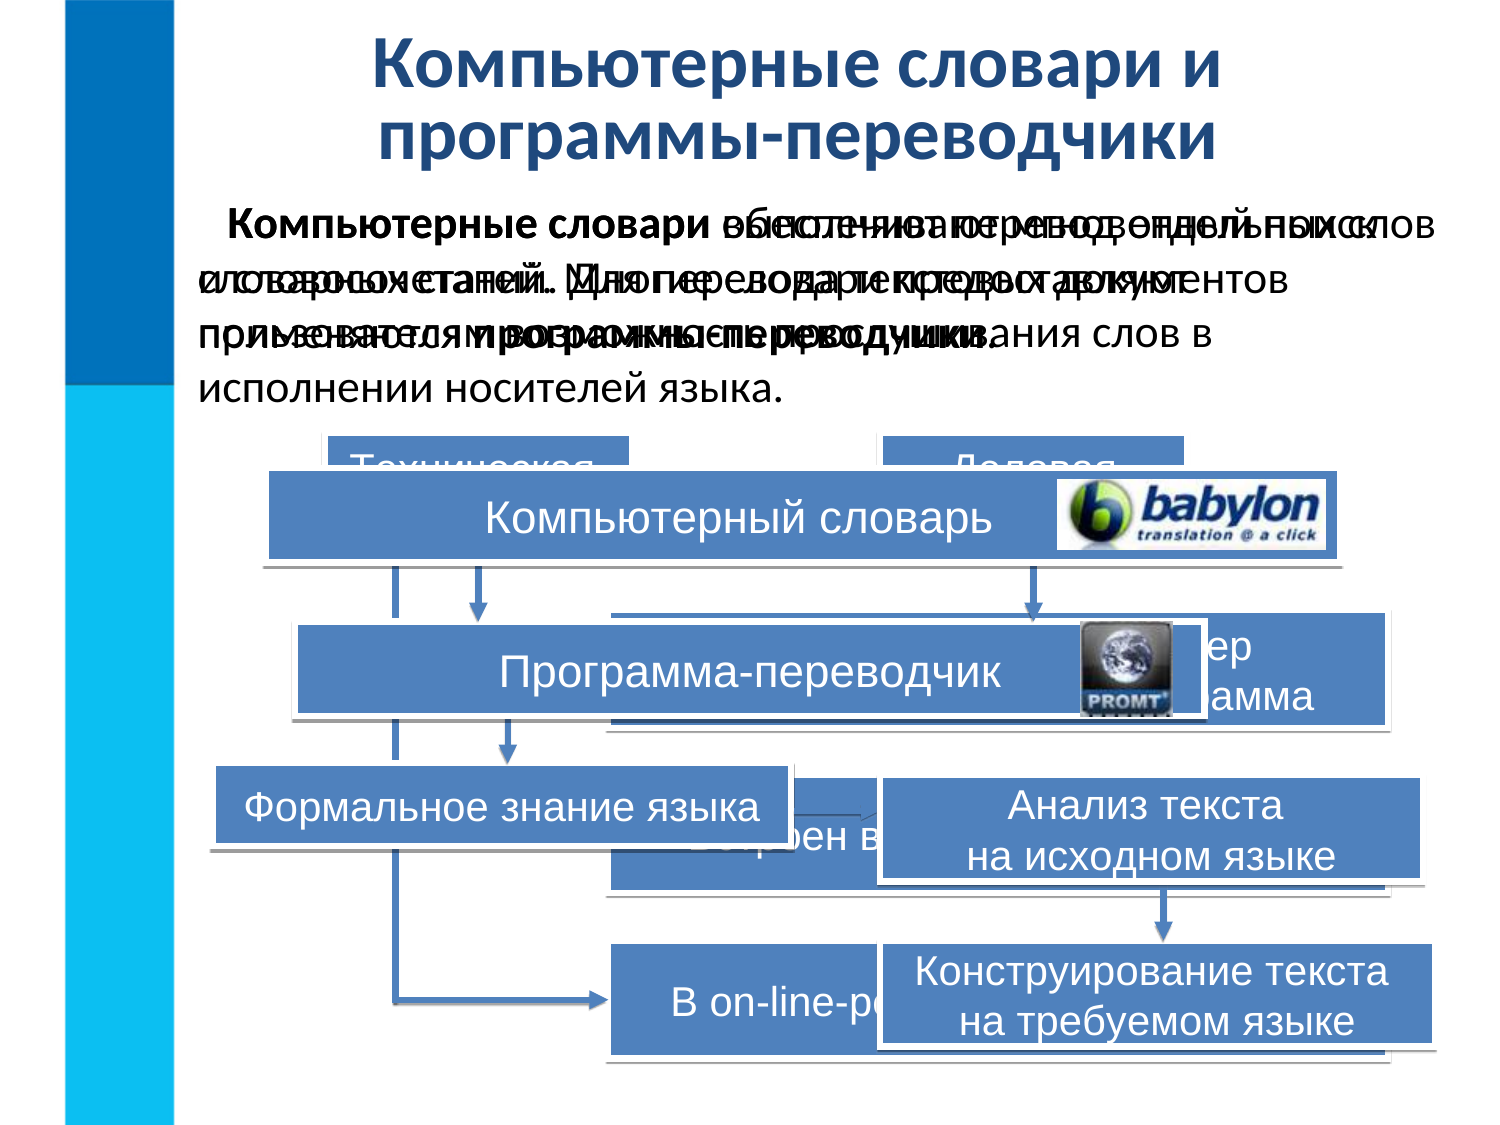

Компьютерные словари и программы-переводчики
Компьютерные словари обеспечивают мгновенный поиск словарных статей. Многие словари предоставляют пользователям возможность прослушивания слов в исполнении носителей языка.
Компьютерные словари выполняют перевод отдельных слов и словосочетаний. Для перевода текстовых документов применяются программы-переводчики.
Техническая
документация
Деловая
переписка
 Компьютерный словарь
Установлен на компьютер
как самостоятельная программа
Программа-переводчик
Формальное знание языка
Анализ текста
на исходном языке
Встроен в текстовый процессор
В on-line-режиме в сети Интернет
Конструирование текста
на требуемом языке